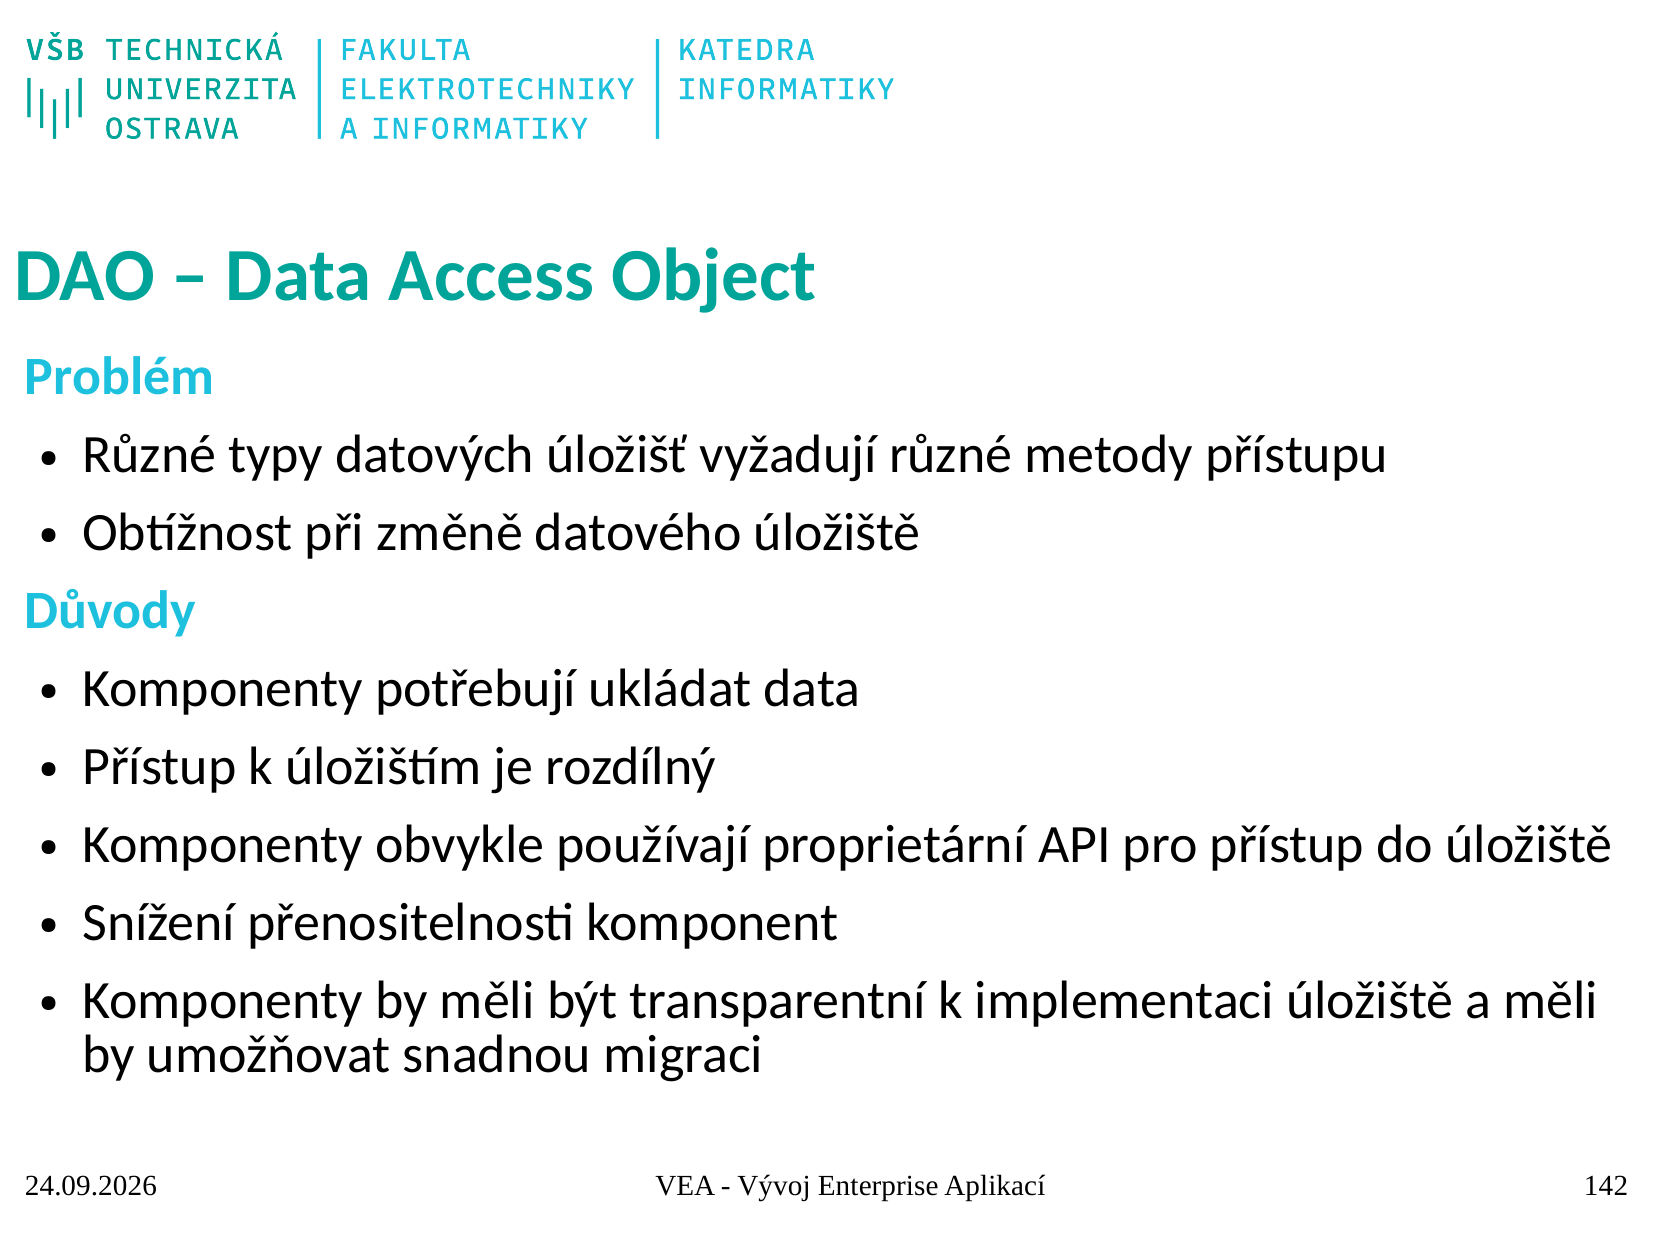

DAO – Data Access Object
# Problém
Různé typy datových úložišť vyžadují různé metody přístupu
Obtížnost při změně datového úložiště
Důvody
Komponenty potřebují ukládat data
Přístup k úložištím je rozdílný
Komponenty obvykle používají proprietární API pro přístup do úložiště
Snížení přenositelnosti komponent
Komponenty by měli být transparentní k implementaci úložiště a měli by umožňovat snadnou migraci
VEA - Vývoj Enterprise Aplikací
142